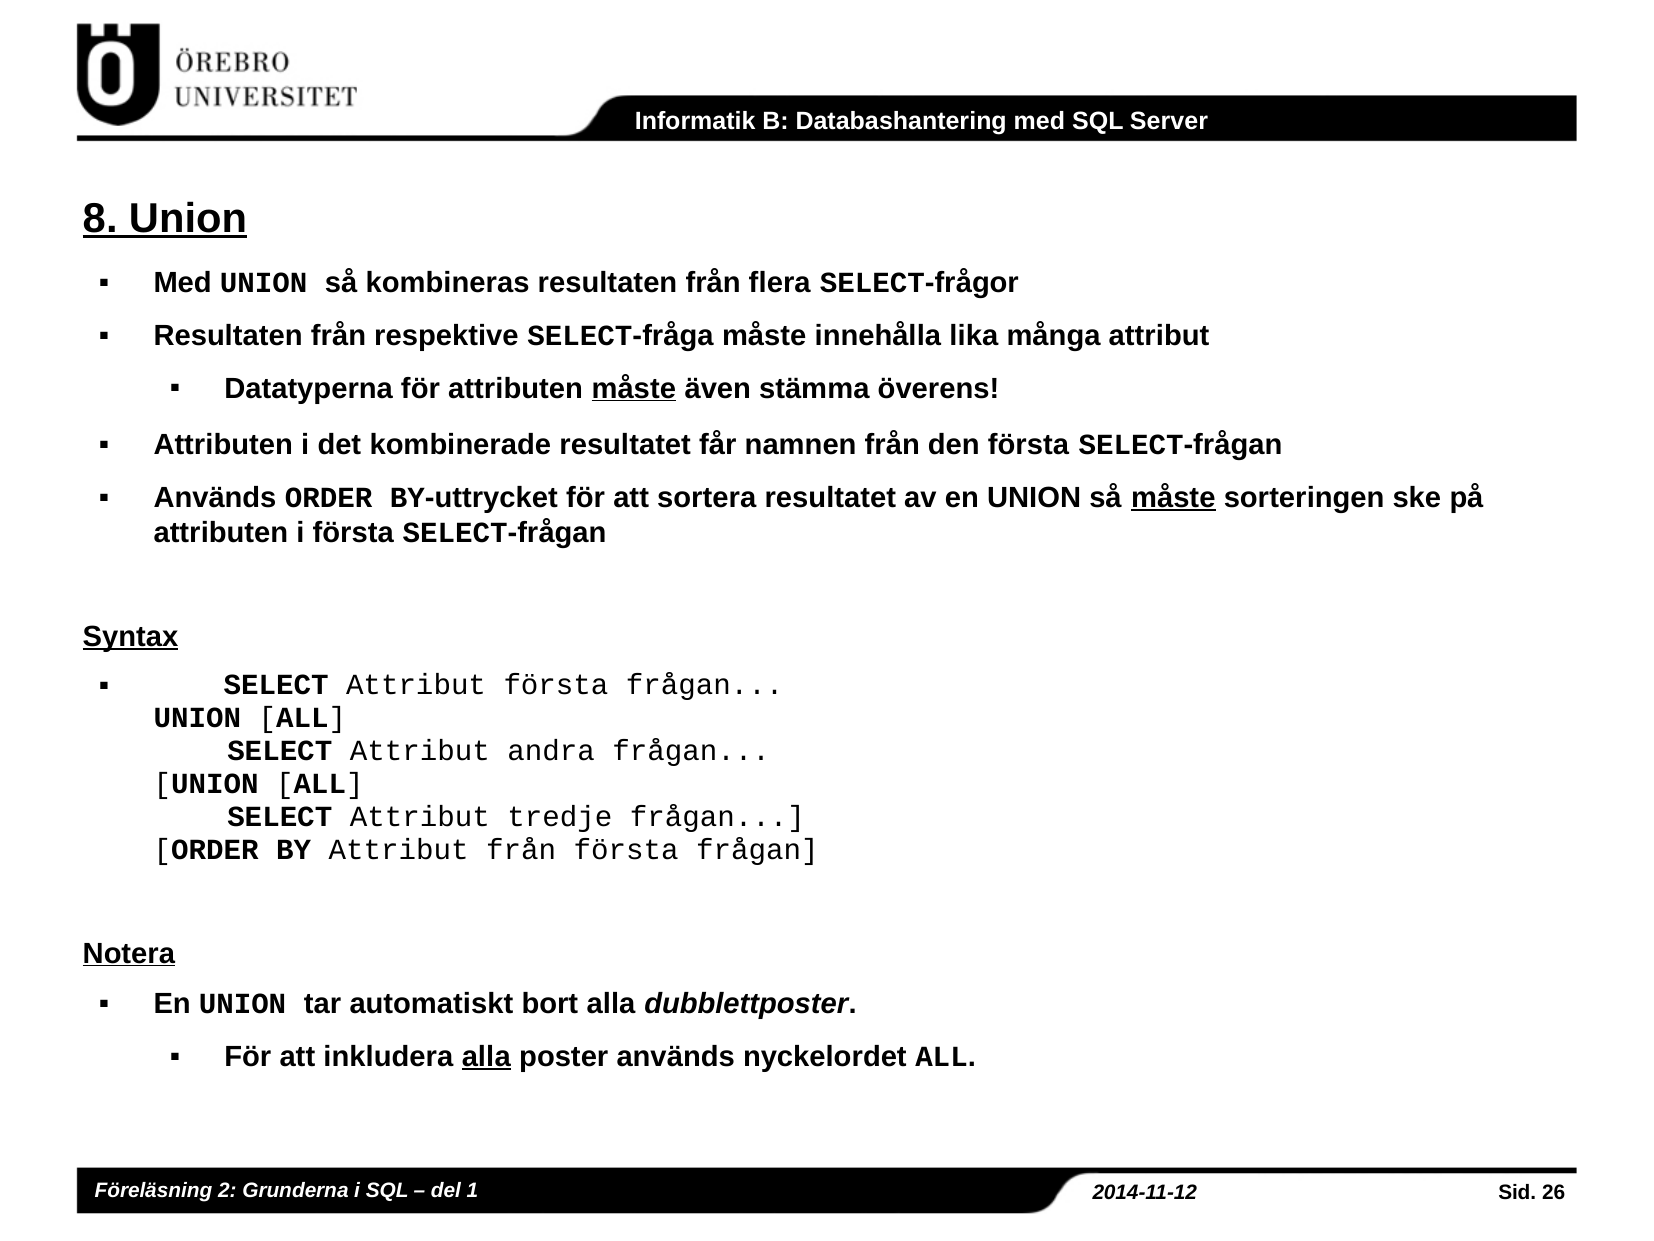

# 8. Union
Med UNION så kombineras resultaten från flera SELECT-frågor
Resultaten från respektive SELECT-fråga måste innehålla lika många attribut
Datatyperna för attributen måste även stämma överens!
Attributen i det kombinerade resultatet får namnen från den första SELECT-frågan
Används ORDER BY-uttrycket för att sortera resultatet av en UNION så måste sorteringen ske på attributen i första SELECT-frågan
Syntax
 SELECT Attribut första frågan...
UNION [ALL]
	SELECT Attribut andra frågan...
[UNION [ALL]
	SELECT Attribut tredje frågan...]
[ORDER BY Attribut från första frågan]
Notera
En UNION tar automatiskt bort alla dubblettposter.
För att inkludera alla poster används nyckelordet ALL.
Föreläsning 2: Grunderna i SQL – del 1
2014-11-12
26